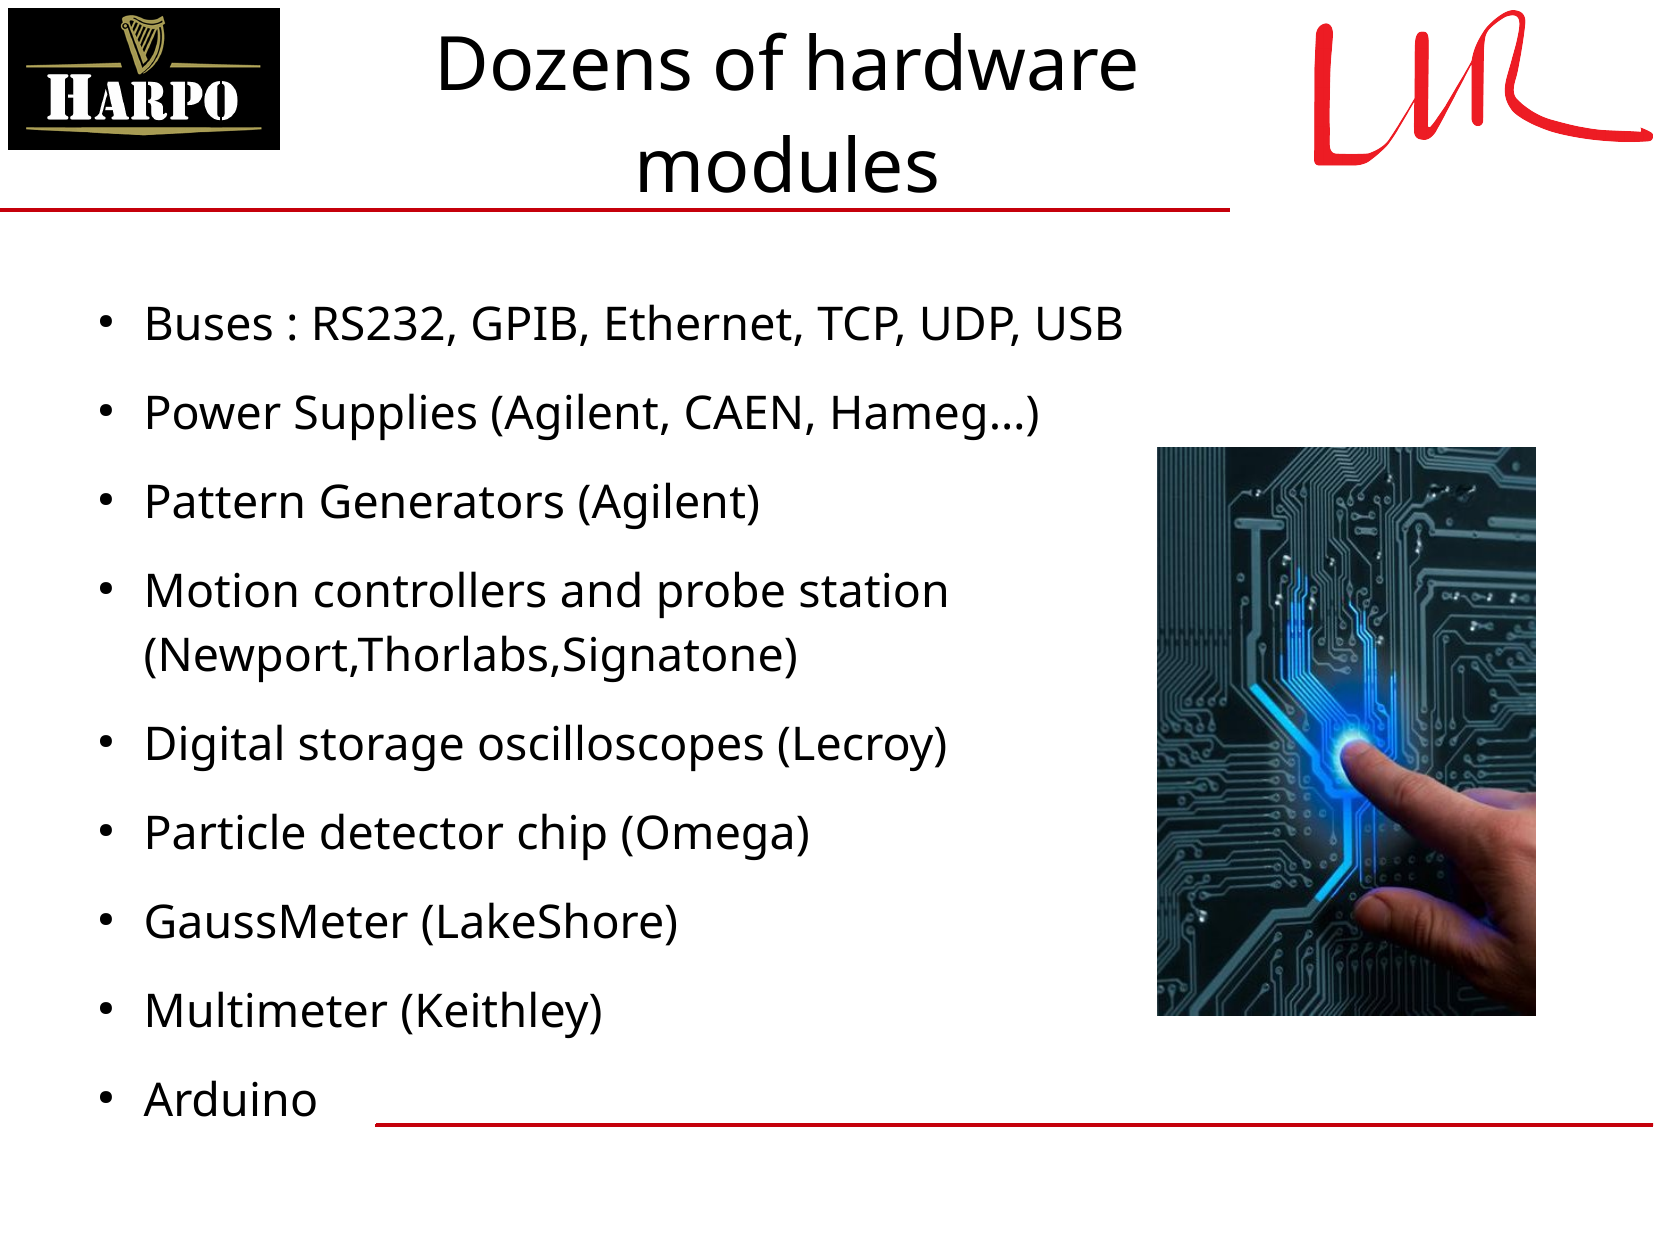

# Dozens of hardware modules
Buses : RS232, GPIB, Ethernet, TCP, UDP, USB
Power Supplies (Agilent, CAEN, Hameg…)
Pattern Generators (Agilent)
Motion controllers and probe station (Newport,Thorlabs,Signatone)
Digital storage oscilloscopes (Lecroy)
Particle detector chip (Omega)
GaussMeter (LakeShore)
Multimeter (Keithley)
Arduino